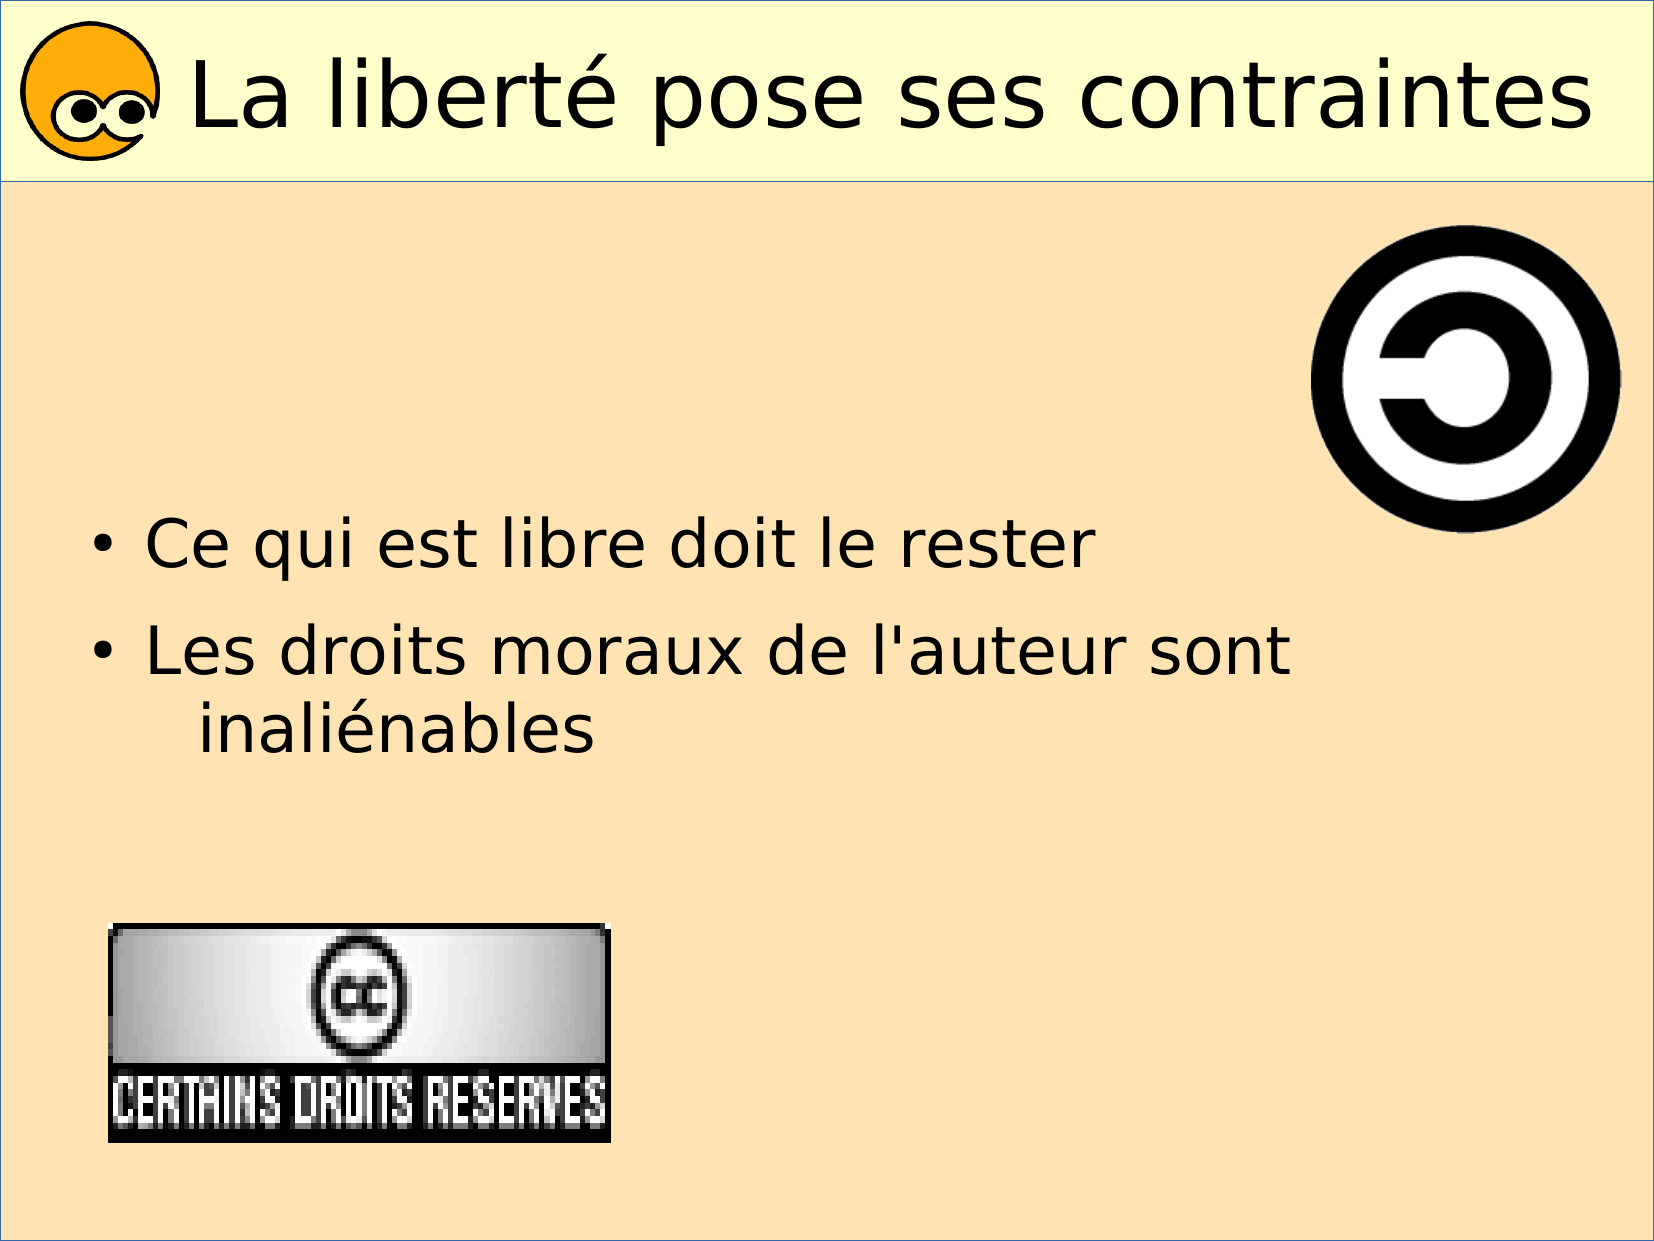

# La liberté pose ses contraintes
Ce qui est libre doit le rester
Les droits moraux de l'auteur sont inaliénables